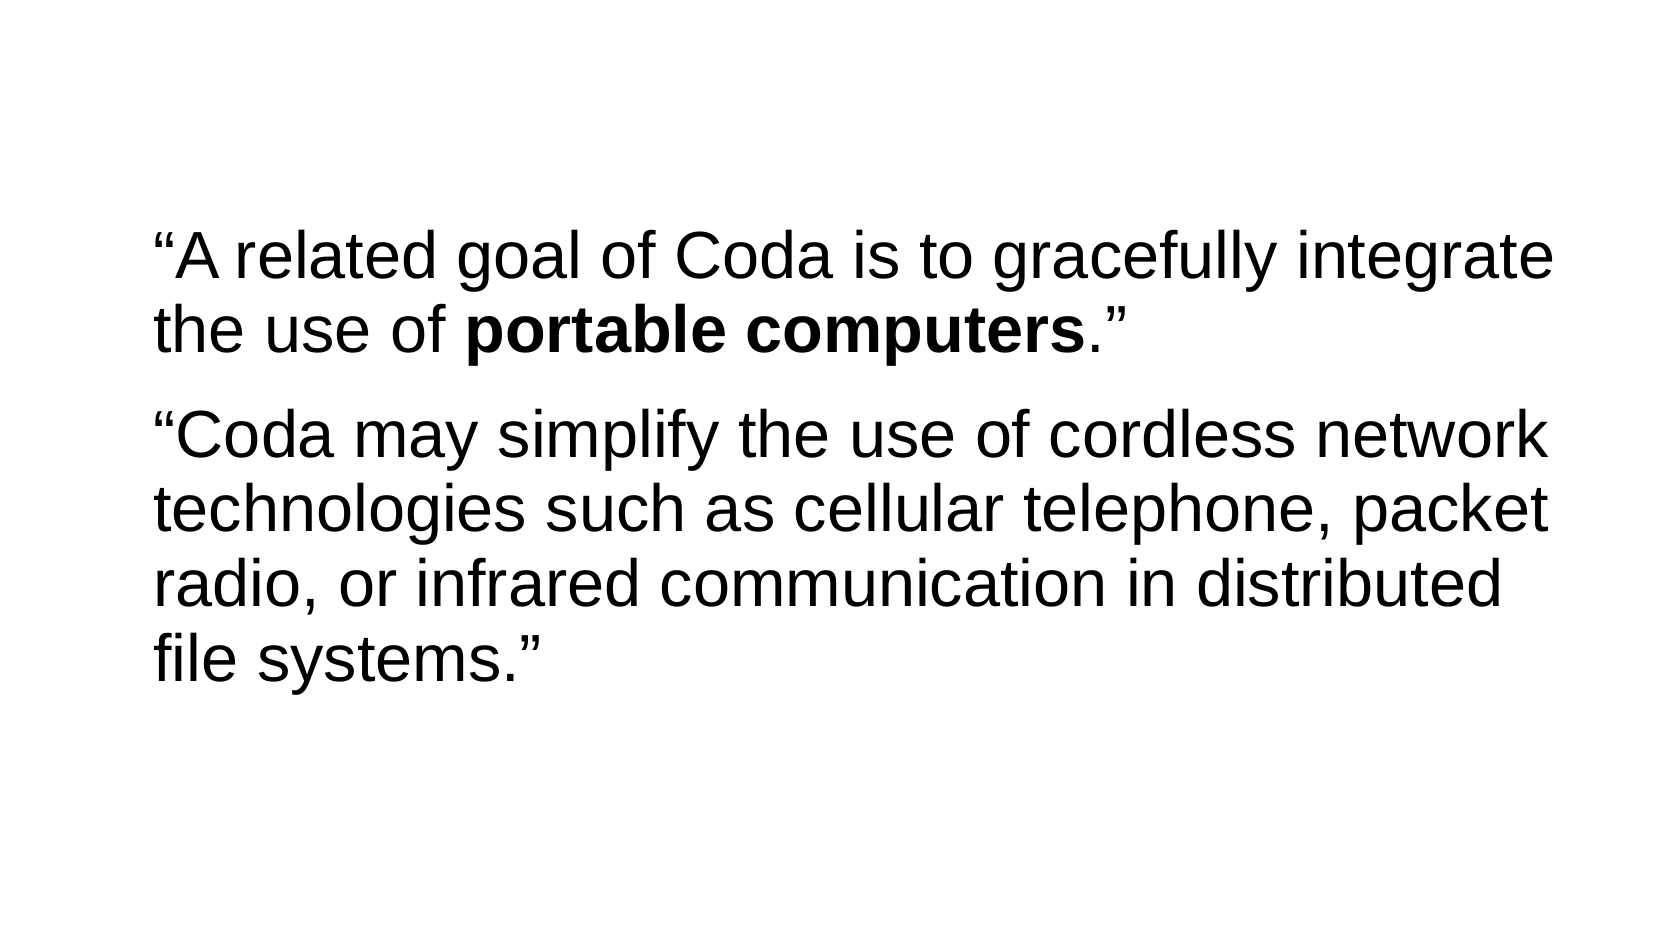

#
“A related goal of Coda is to gracefully integrate the use of portable computers.”
“Coda may simplify the use of cordless network technologies such as cellular telephone, packet radio, or infrared communication in distributed file systems.”